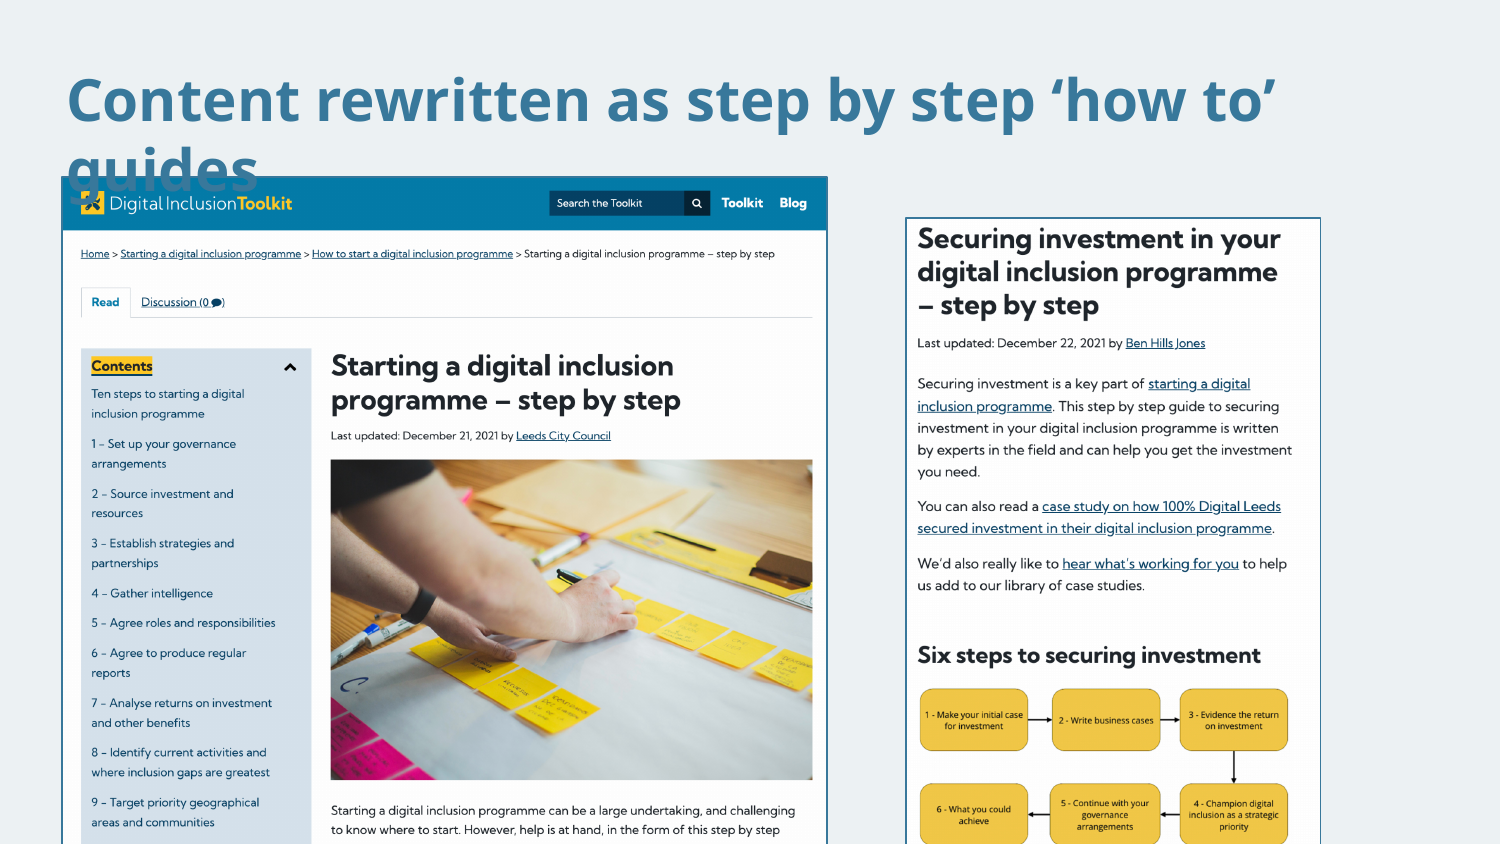

# Content rewritten as step by step ‘how to’ guides